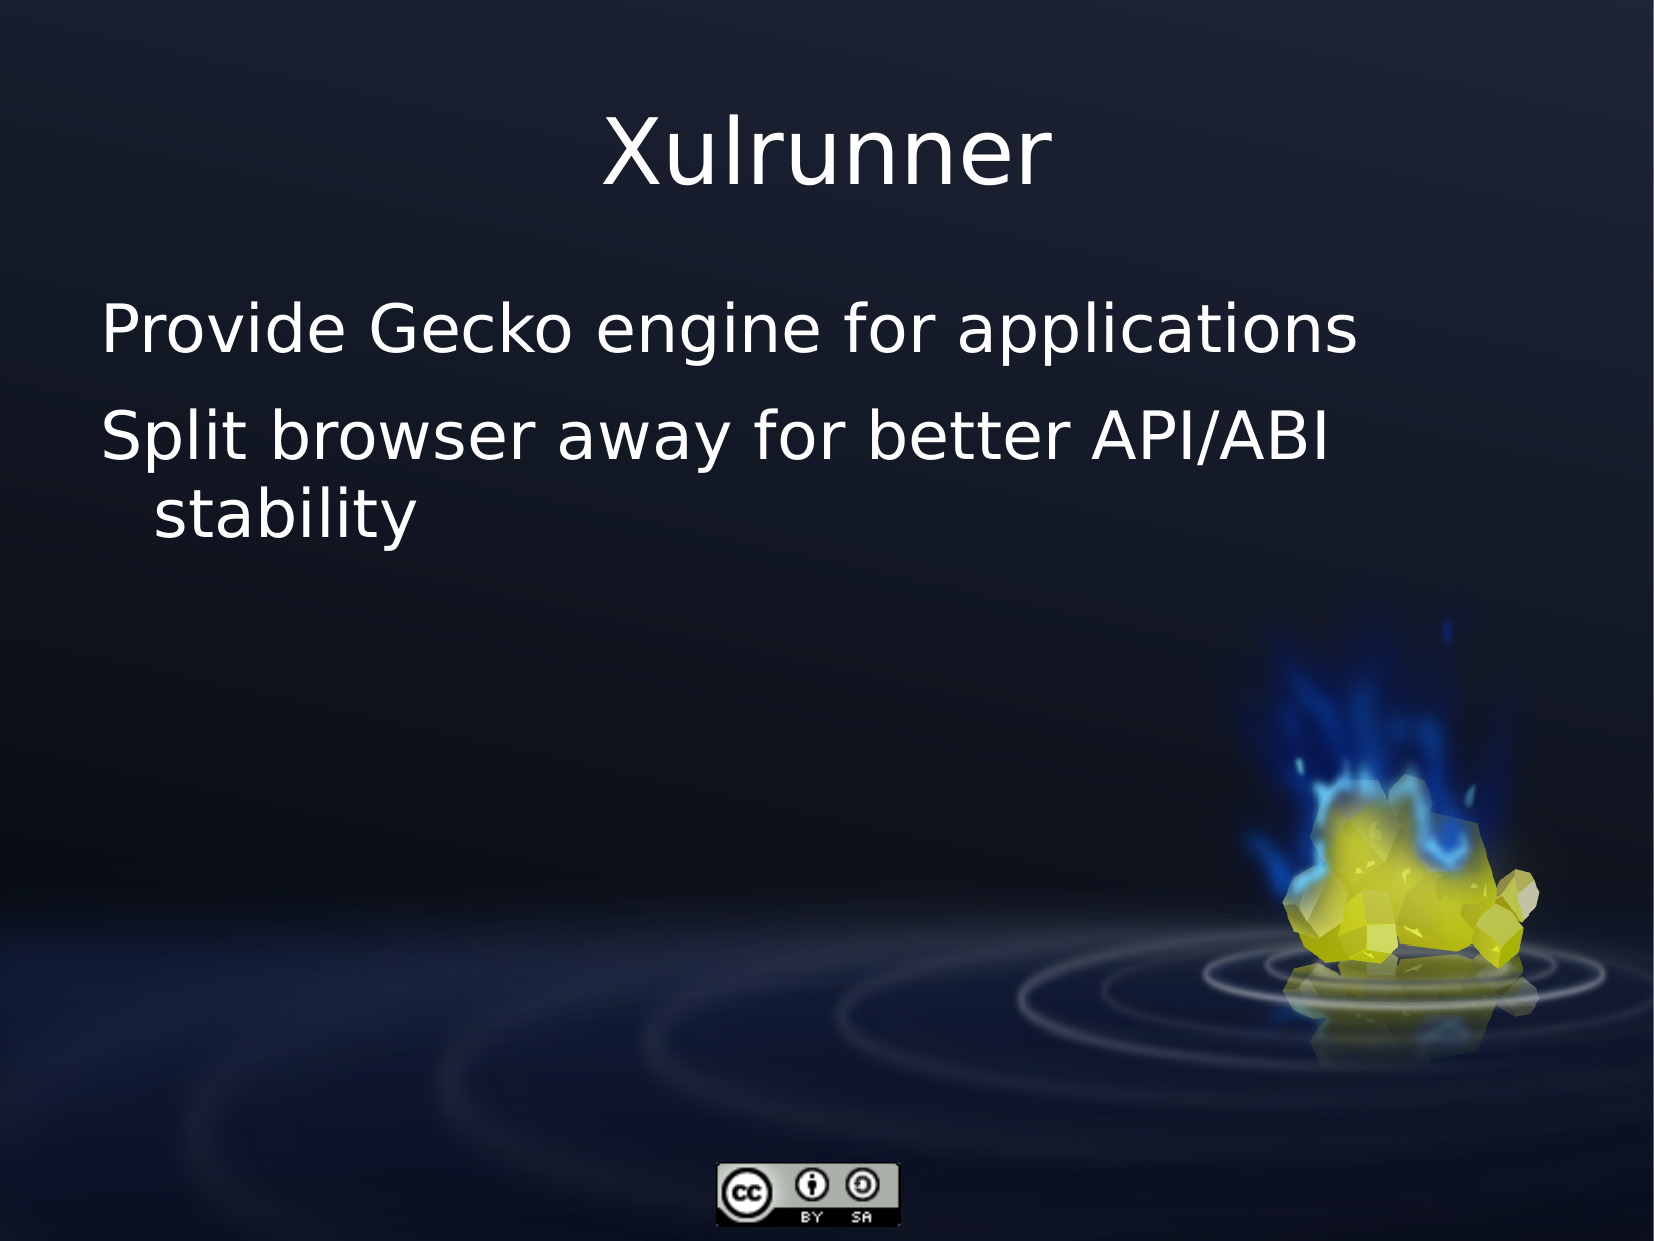

# Xulrunner
Provide Gecko engine for applications
Split browser away for better API/ABI stability